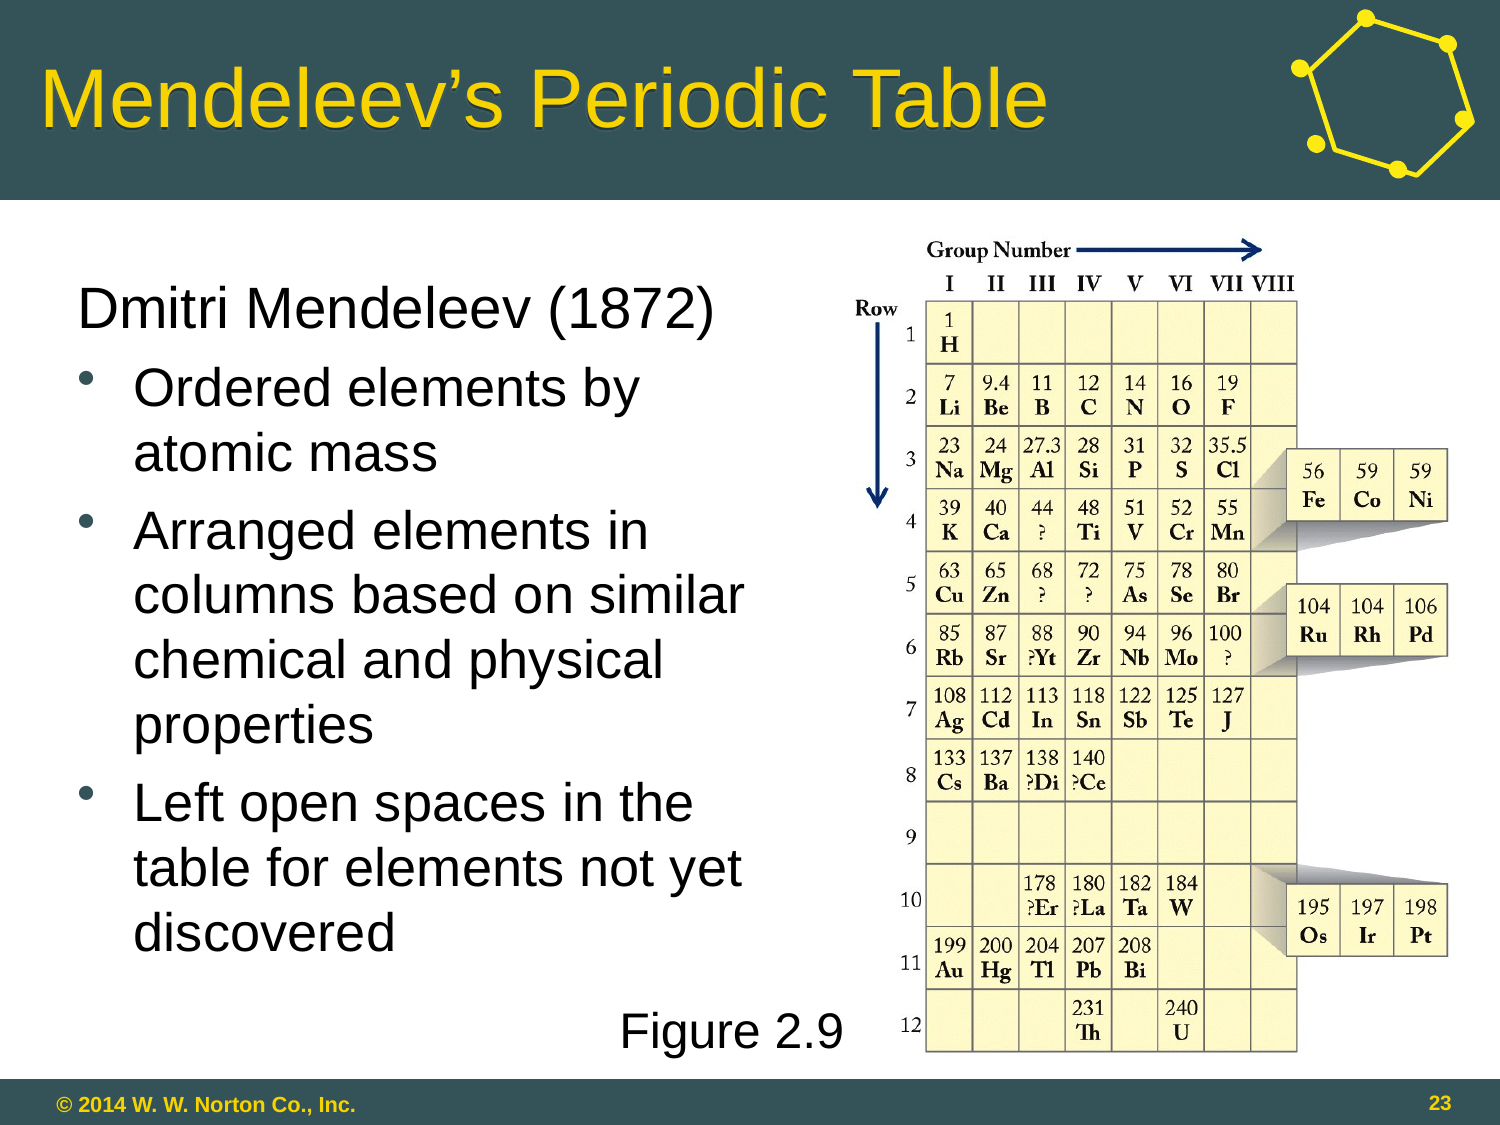

Mendeleev’s Periodic Table
# Dmitri Mendeleev (1872)
Ordered elements by atomic mass
Arranged elements in columns based on similar chemical and physical properties
Left open spaces in the table for elements not yet discovered
Figure 2.9